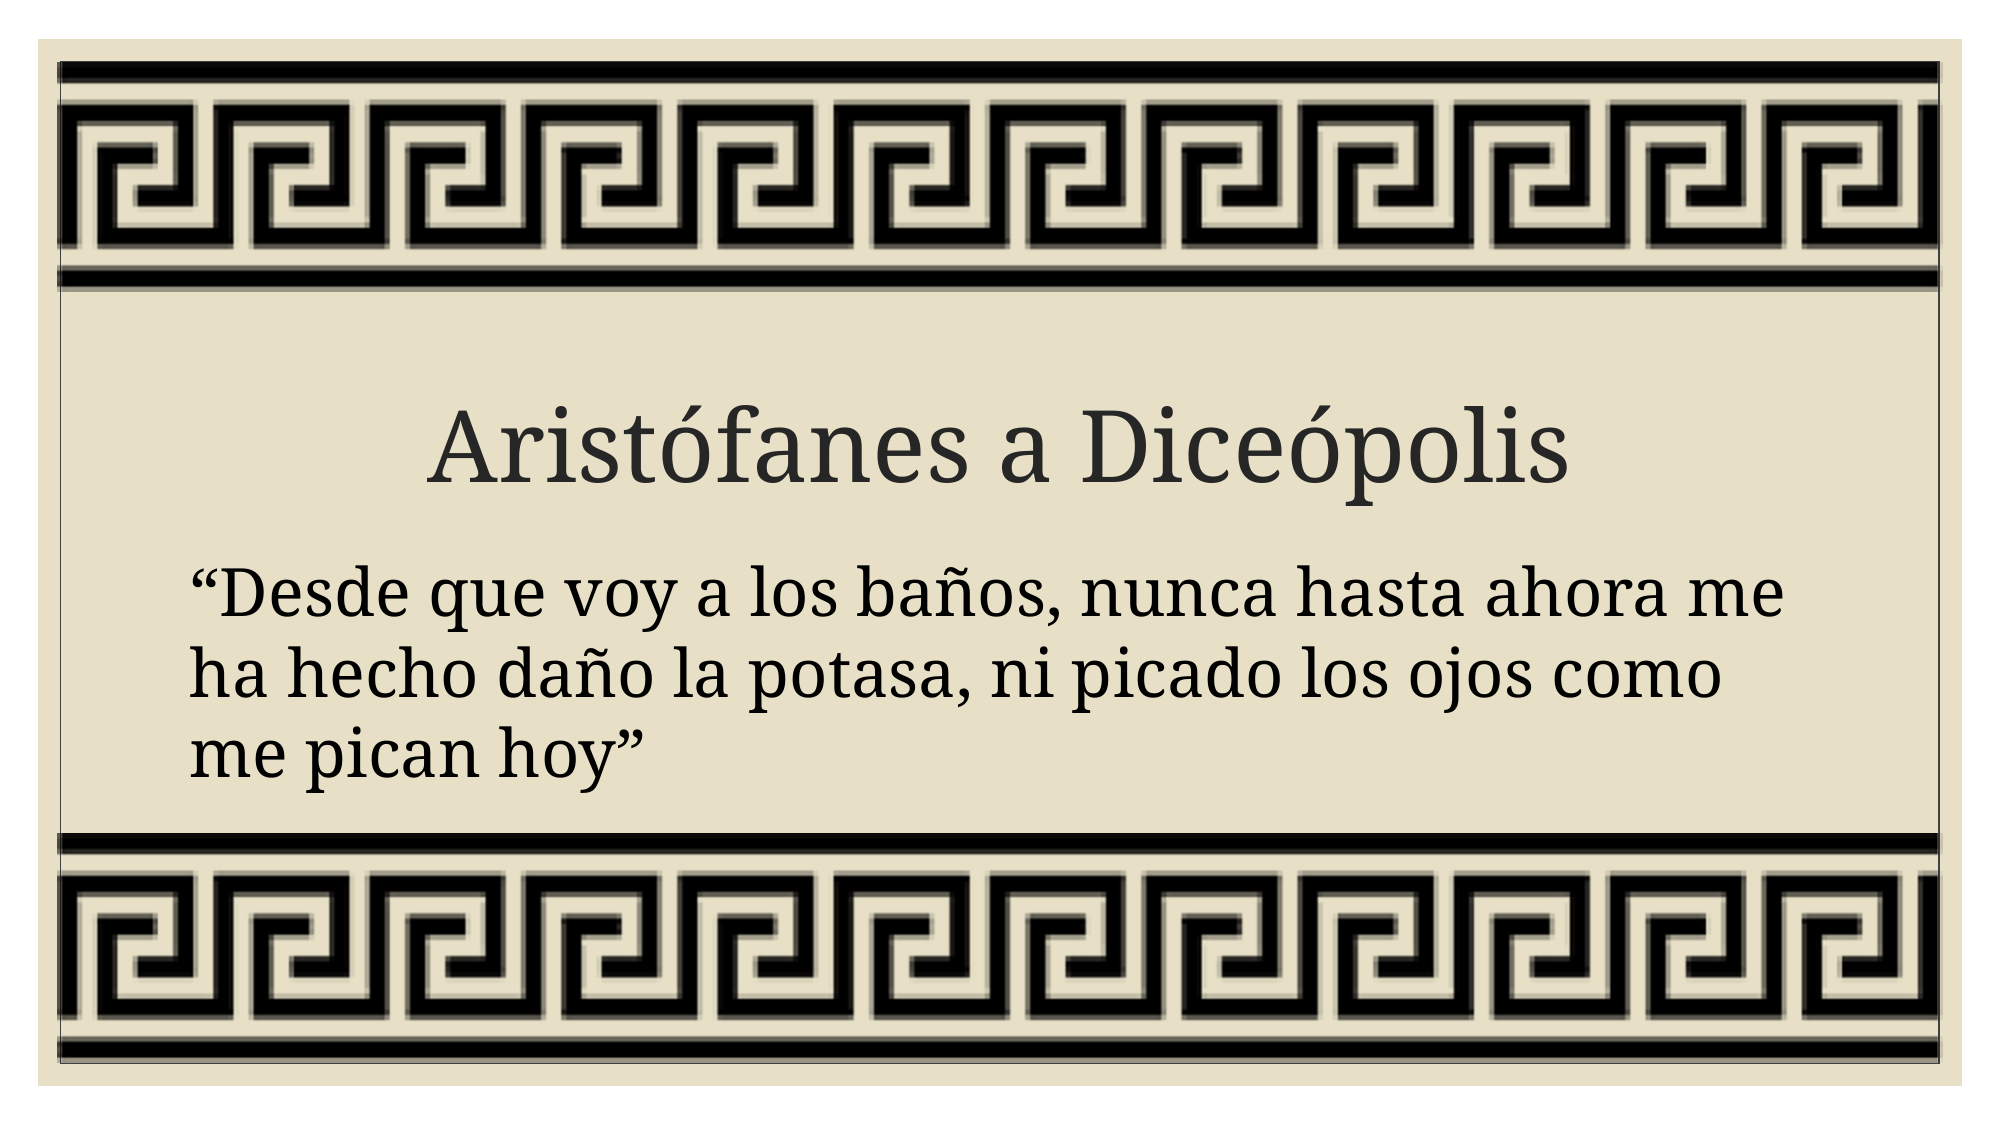

# Aristófanes a Diceópolis
“Desde que voy a los baños, nunca hasta ahora me ha hecho daño la potasa, ni picado los ojos como me pican hoy”